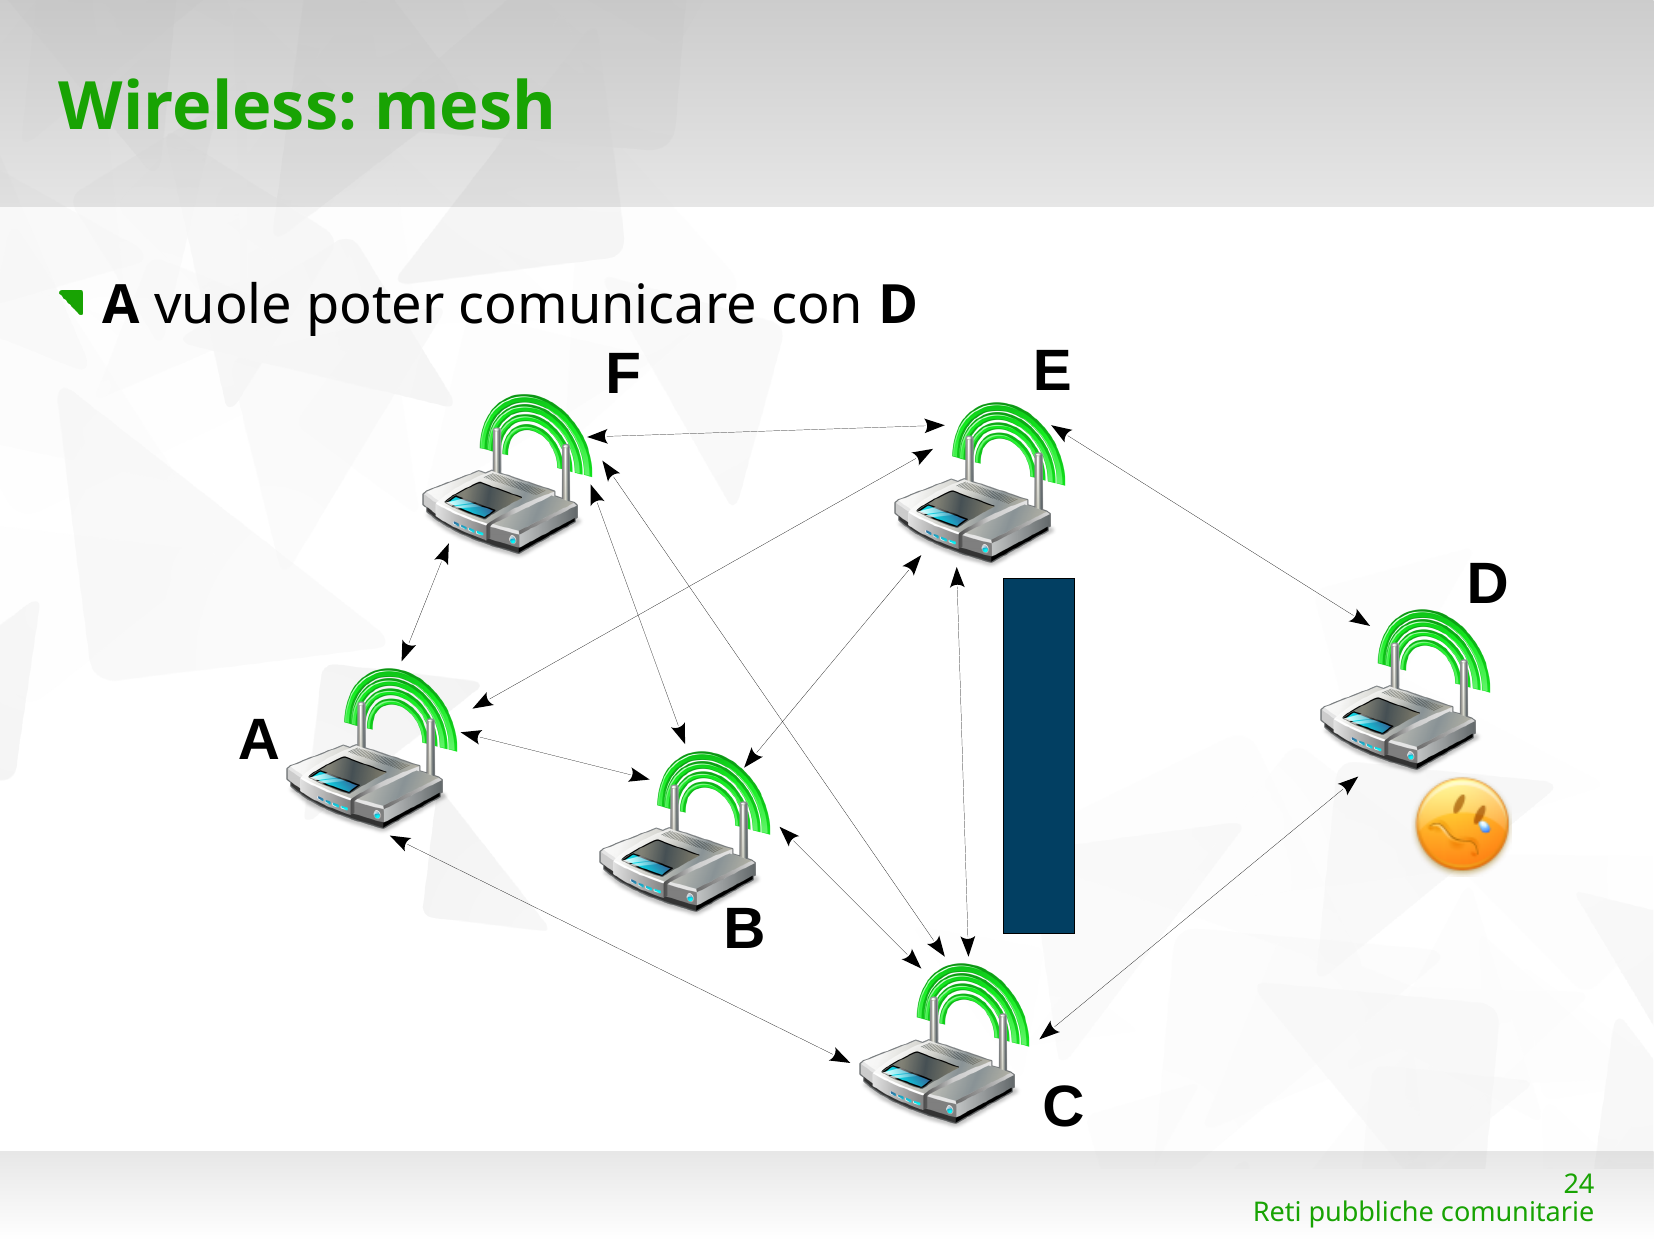

# Wireless: mesh
A vuole poter comunicare con D
E
F
D
A
B
C
24
Reti pubbliche comunitarie